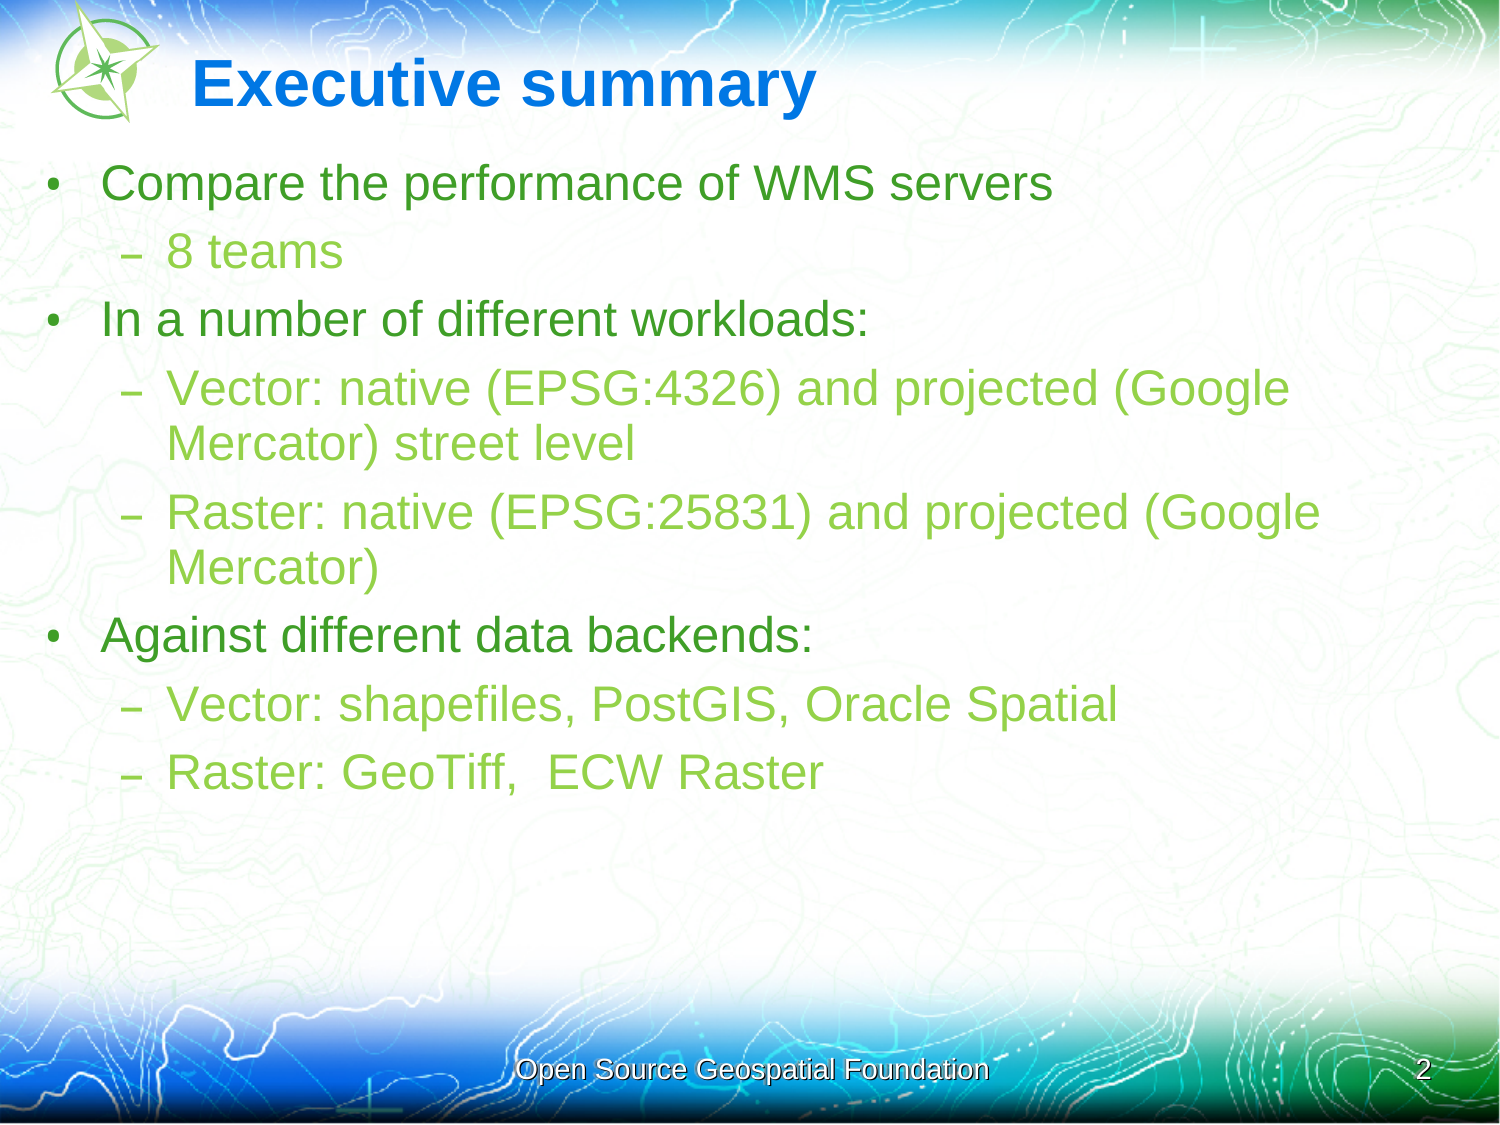

# Executive summary
Compare the performance of WMS servers
8 teams
In a number of different workloads:
Vector: native (EPSG:4326) and projected (Google Mercator) street level
Raster: native (EPSG:25831) and projected (Google Mercator)
Against different data backends:
Vector: shapefiles, PostGIS, Oracle Spatial
Raster: GeoTiff, ECW Raster
Open Source Geospatial Foundation
2